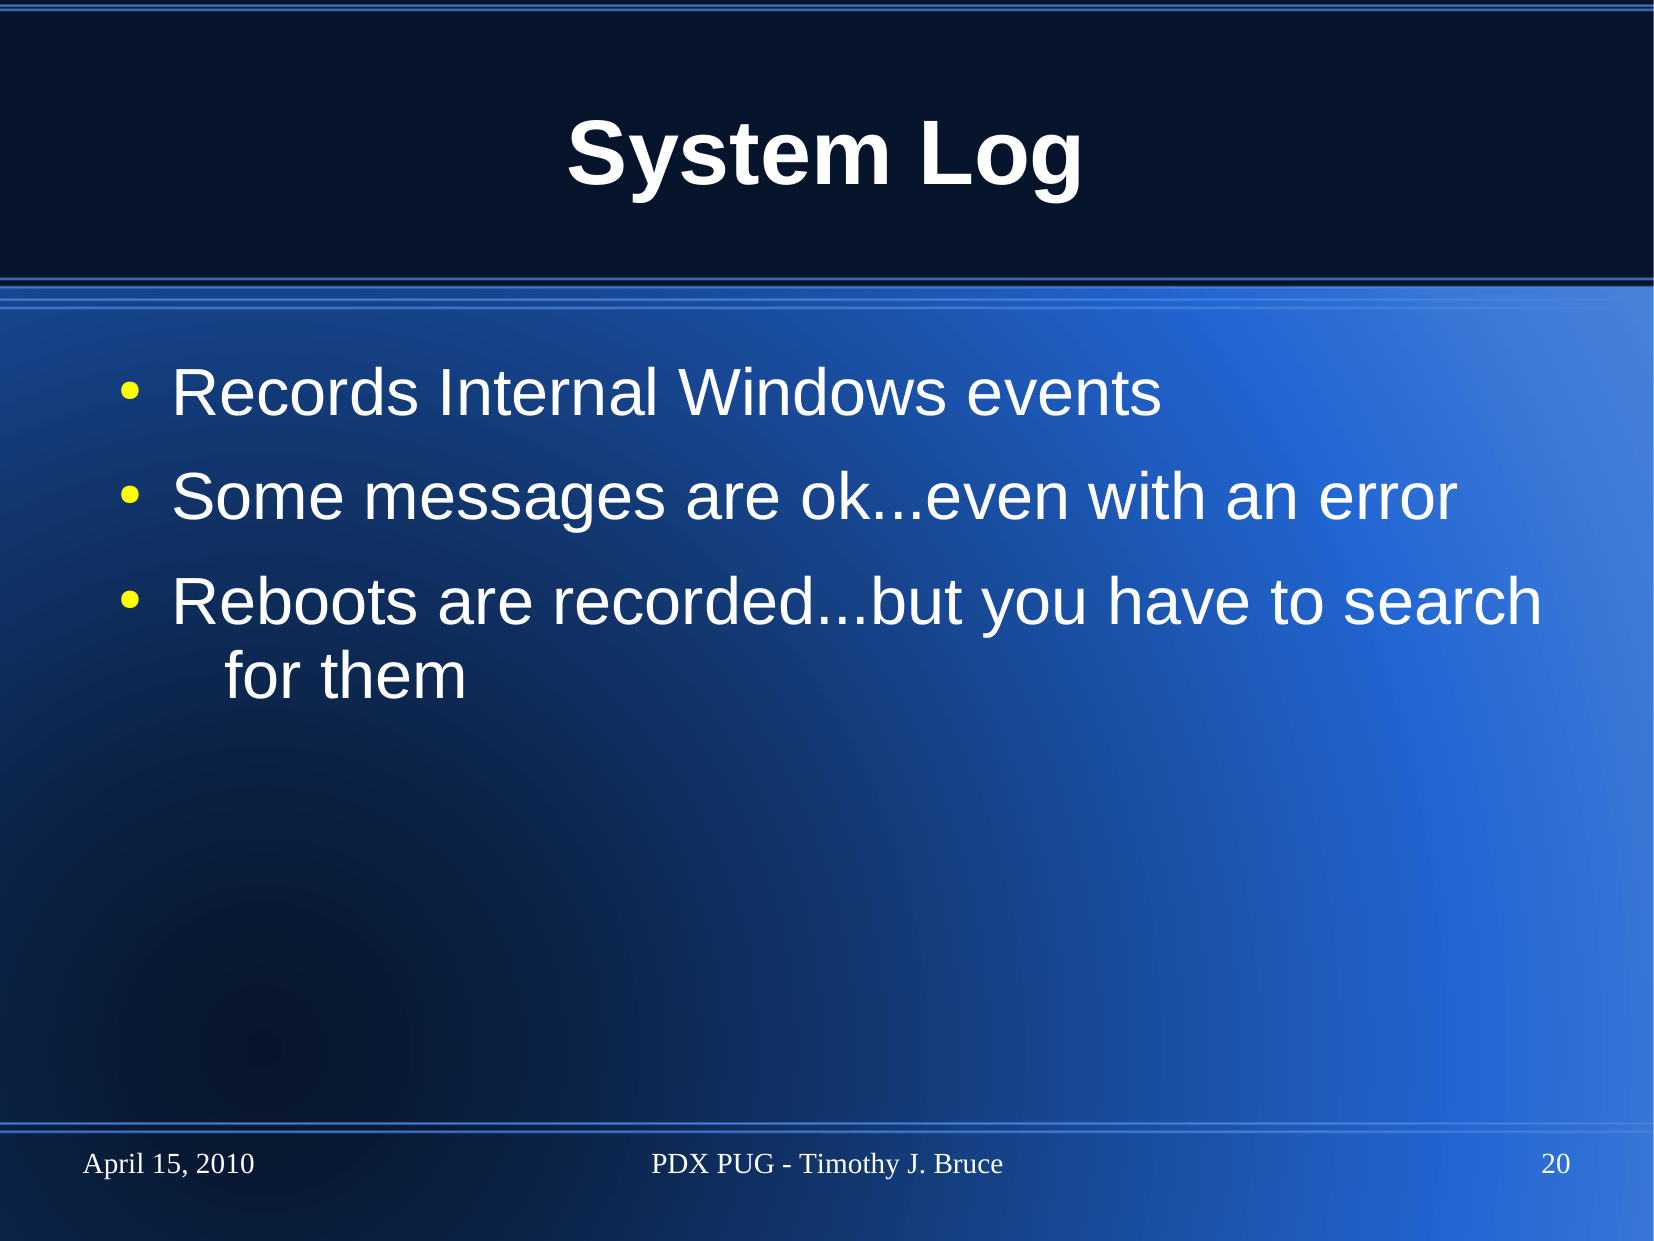

# System Log
Records Internal Windows events
Some messages are ok...even with an error
Reboots are recorded...but you have to search for them
April 15, 2010
PDX PUG - Timothy J. Bruce
20